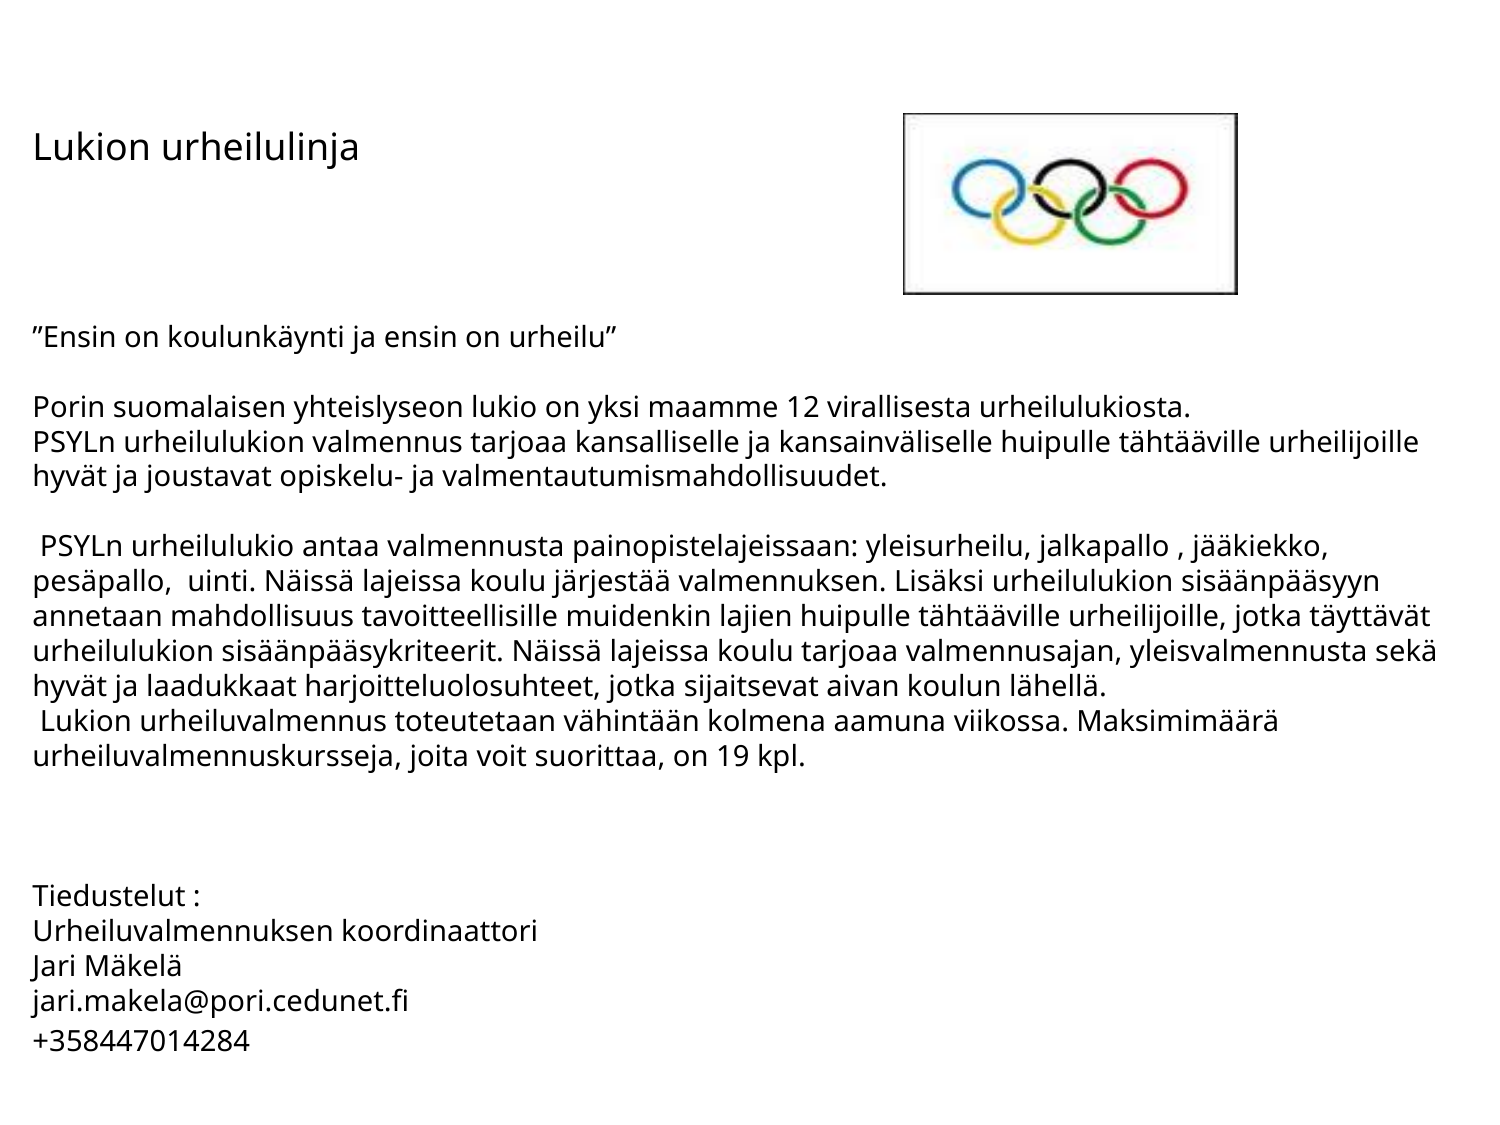

Lukion urheilulinja
”Ensin on koulunkäynti ja ensin on urheilu”
Porin suomalaisen yhteislyseon lukio on yksi maamme 12 virallisesta urheilulukiosta.
PSYLn urheilulukion valmennus tarjoaa kansalliselle ja kansainväliselle huipulle tähtääville urheilijoille hyvät ja joustavat opiskelu- ja valmentautumismahdollisuudet.
 PSYLn urheilulukio antaa valmennusta painopistelajeissaan: yleisurheilu, jalkapallo , jääkiekko, pesäpallo, uinti. Näissä lajeissa koulu järjestää valmennuksen. Lisäksi urheilulukion sisäänpääsyyn annetaan mahdollisuus tavoitteellisille muidenkin lajien huipulle tähtääville urheilijoille, jotka täyttävät urheilulukion sisäänpääsykriteerit. Näissä lajeissa koulu tarjoaa valmennusajan, yleisvalmennusta sekä hyvät ja laadukkaat harjoitteluolosuhteet, jotka sijaitsevat aivan koulun lähellä.
 Lukion urheiluvalmennus toteutetaan vähintään kolmena aamuna viikossa. Maksimimäärä urheiluvalmennuskursseja, joita voit suorittaa, on 19 kpl.
Tiedustelut :
Urheiluvalmennuksen koordinaattori
Jari Mäkelä
jari.makela@pori.cedunet.fi
+358447014284